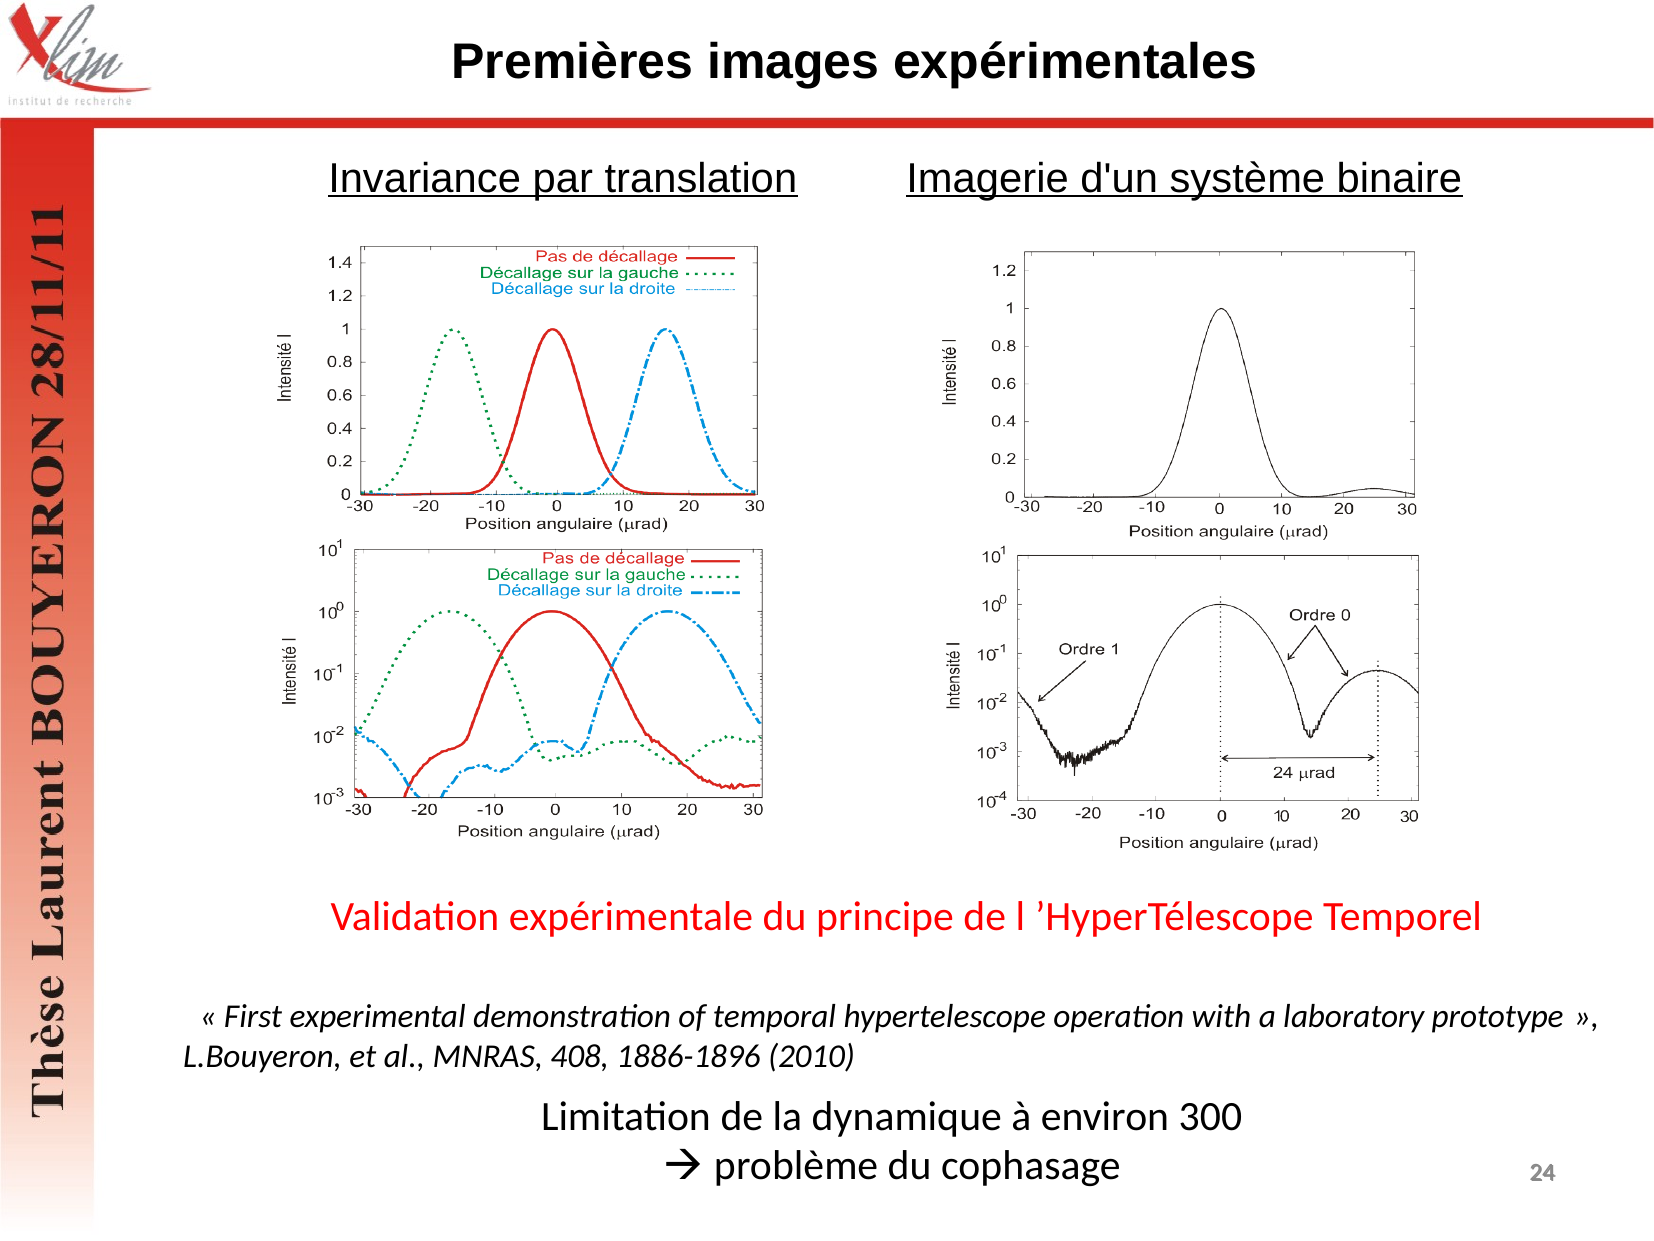

Premières images expérimentales
Invariance par translation
Imagerie d'un système binaire
Validation expérimentale du principe de l ’HyperTélescope Temporel
« First experimental demonstration of temporal hypertelescope operation with a laboratory prototype », L.Bouyeron, et al., MNRAS, 408, 1886-1896 (2010)
Limitation de la dynamique à environ 300
 problème du cophasage
24